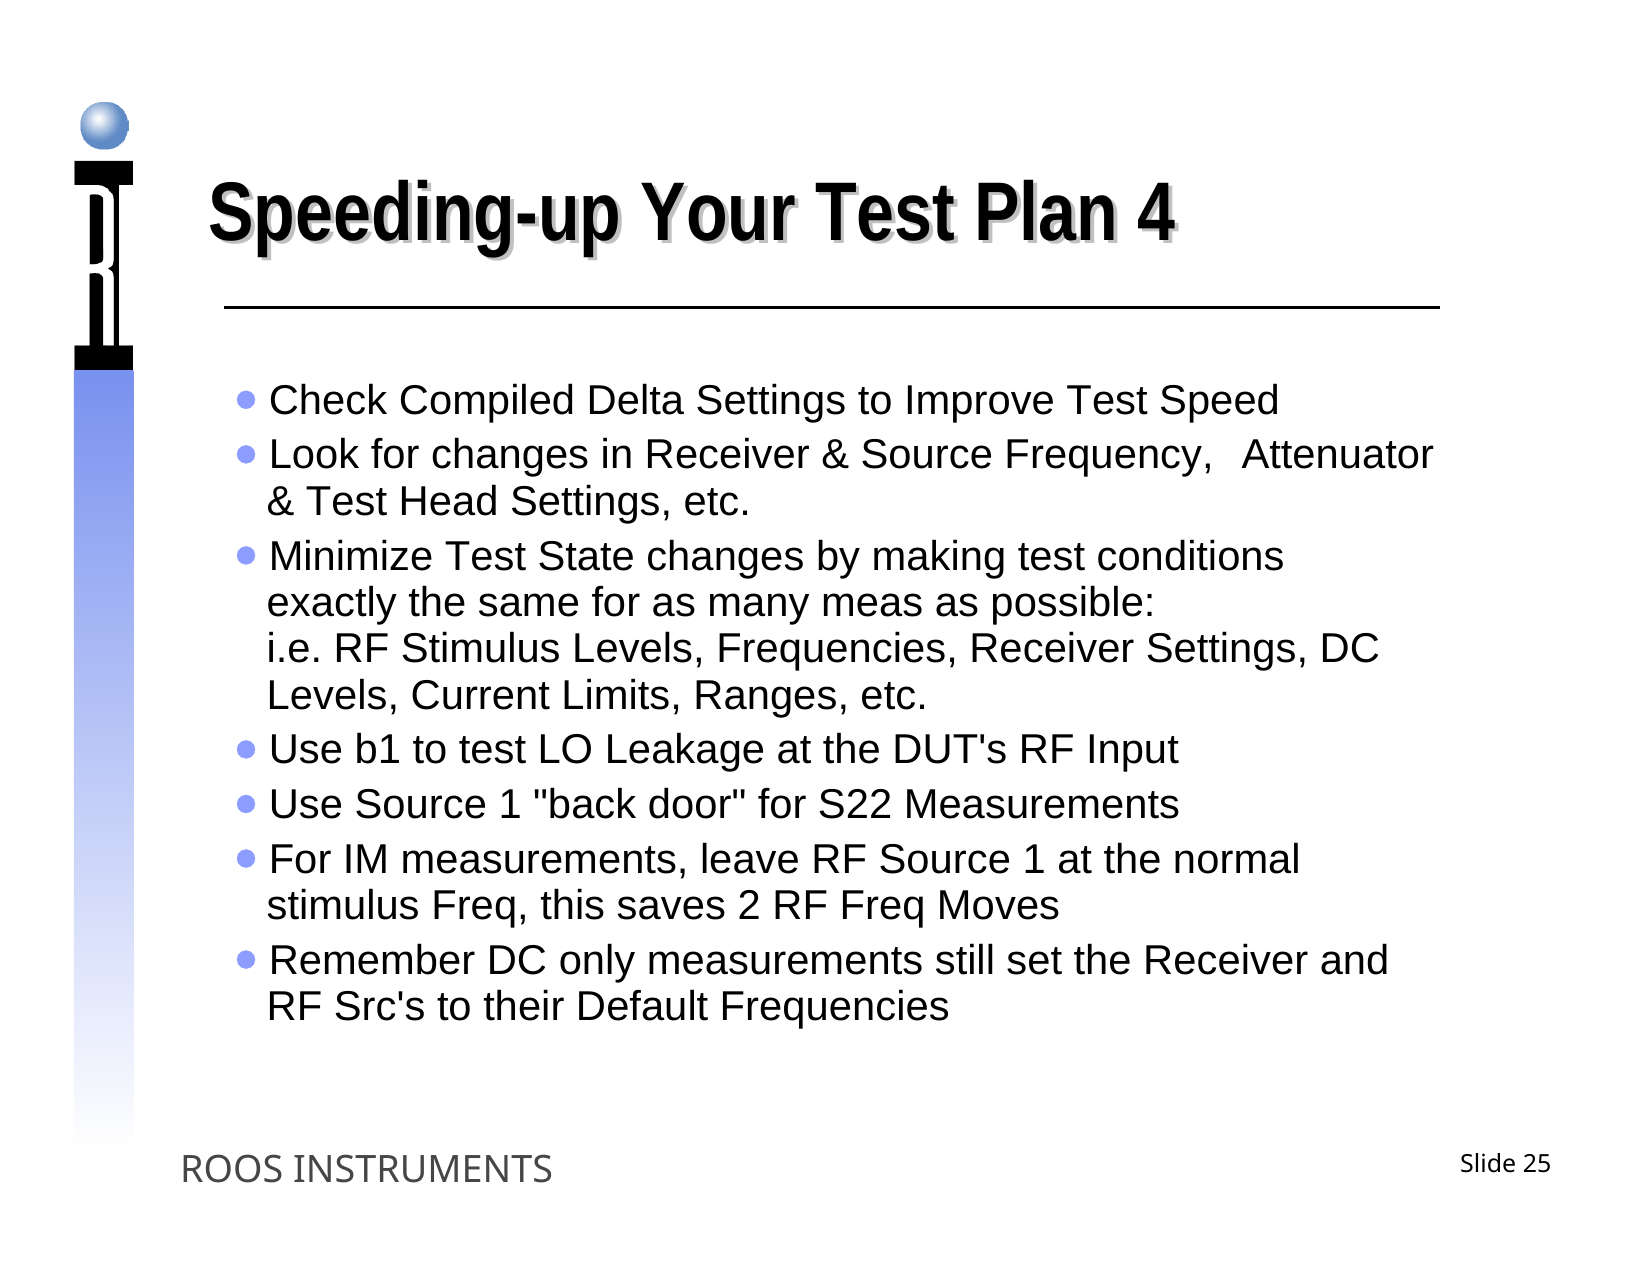

Speeding-up Your Test Plan 4
Check Compiled Delta Settings to Improve Test Speed
Look for changes in Receiver & Source Frequency, 	Attenuator & Test Head Settings, etc.
Minimize Test State changes by making test conditions 	exactly the same for as many meas as possible:
i.e. RF Stimulus Levels, Frequencies, Receiver Settings, DC Levels, Current Limits, Ranges, etc.
Use b1 to test LO Leakage at the DUT's RF Input
Use Source 1 "back door" for S22 Measurements
For IM measurements, leave RF Source 1 at the normal stimulus Freq, this saves 2 RF Freq Moves
Remember DC only measurements still set the Receiver and RF Src's to their Default Frequencies
25